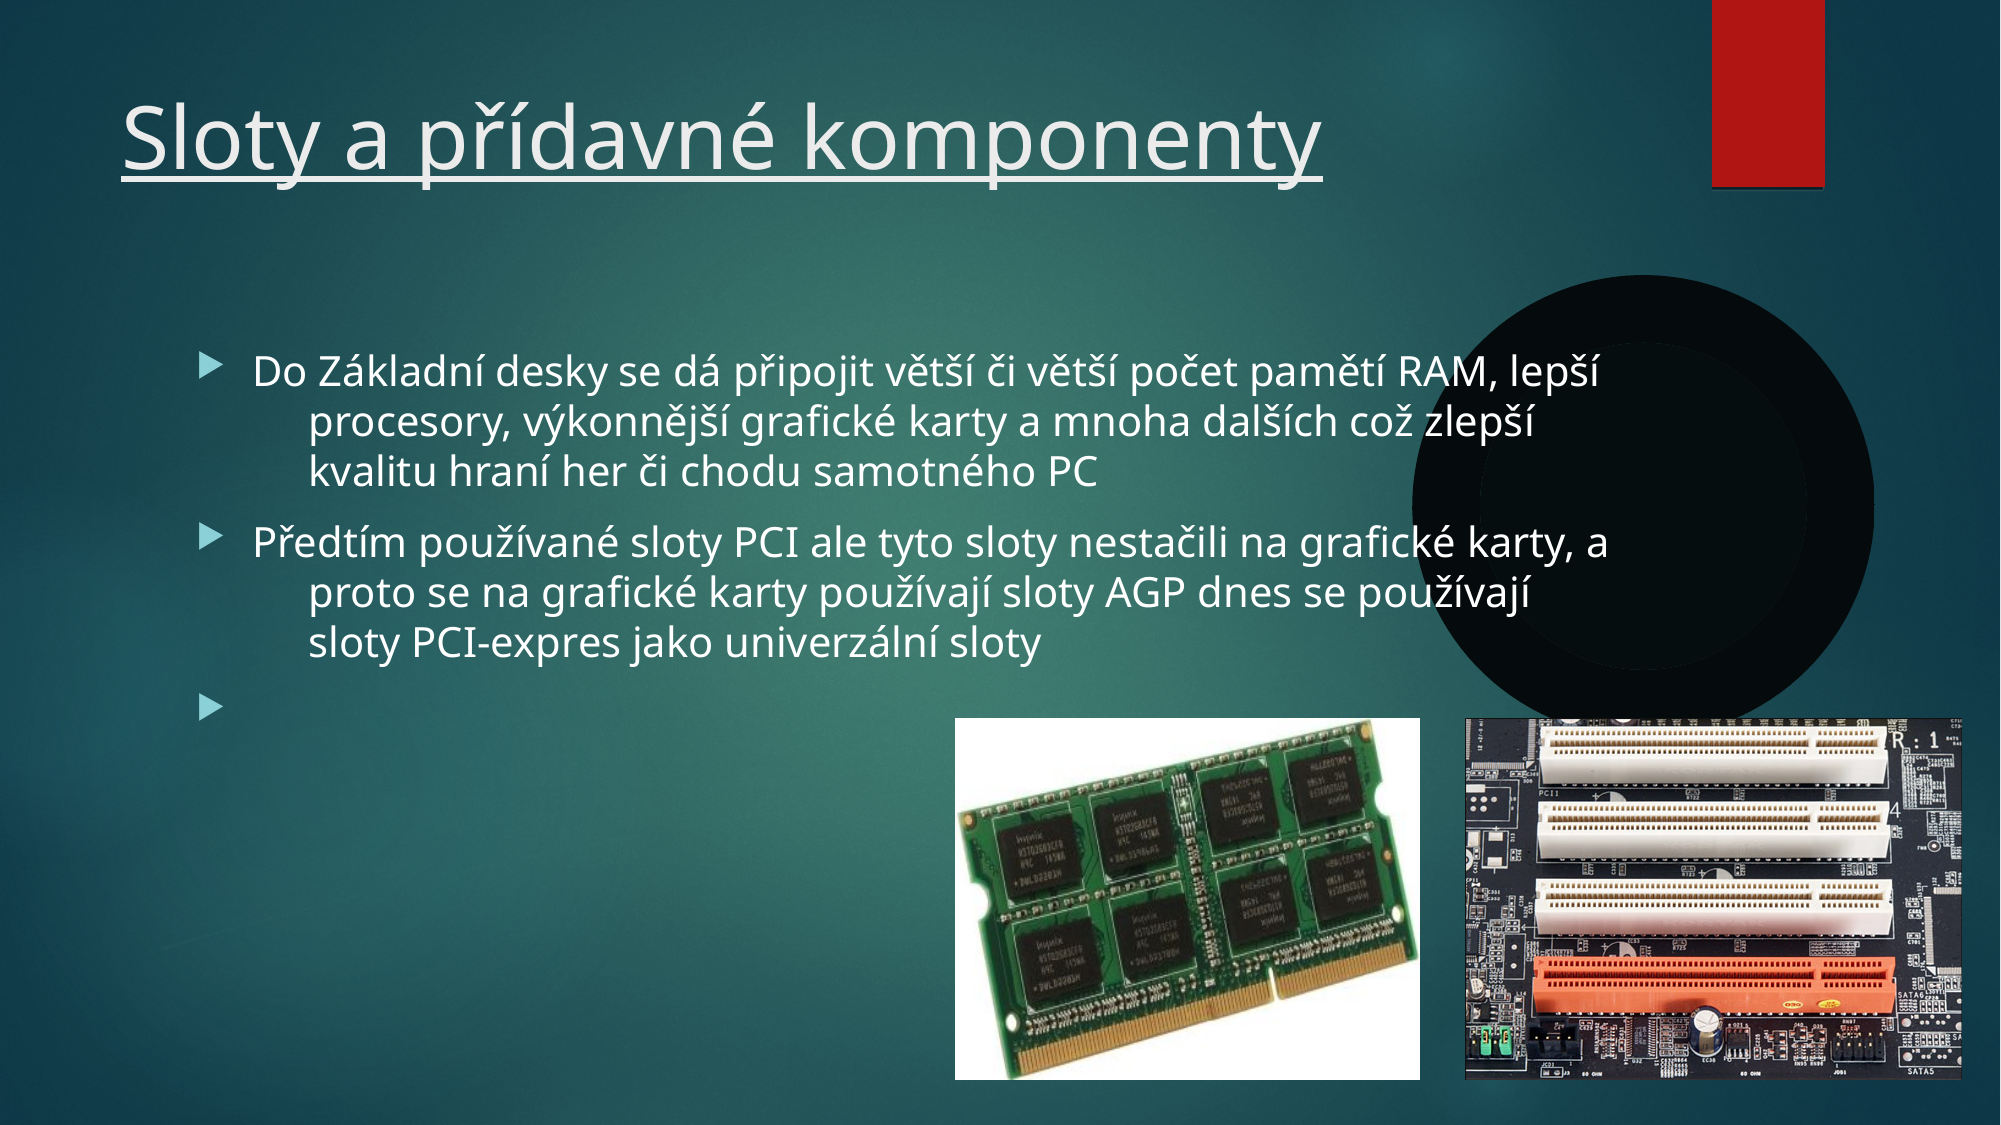

# Sloty a přídavné komponenty
Do Základní desky se dá připojit větší či větší počet pamětí RAM, lepší procesory, výkonnější grafické karty a mnoha dalších což zlepší kvalitu hraní her či chodu samotného PC
Předtím používané sloty PCI ale tyto sloty nestačili na grafické karty, a proto se na grafické karty používají sloty AGP dnes se používají sloty PCI-expres jako univerzální sloty